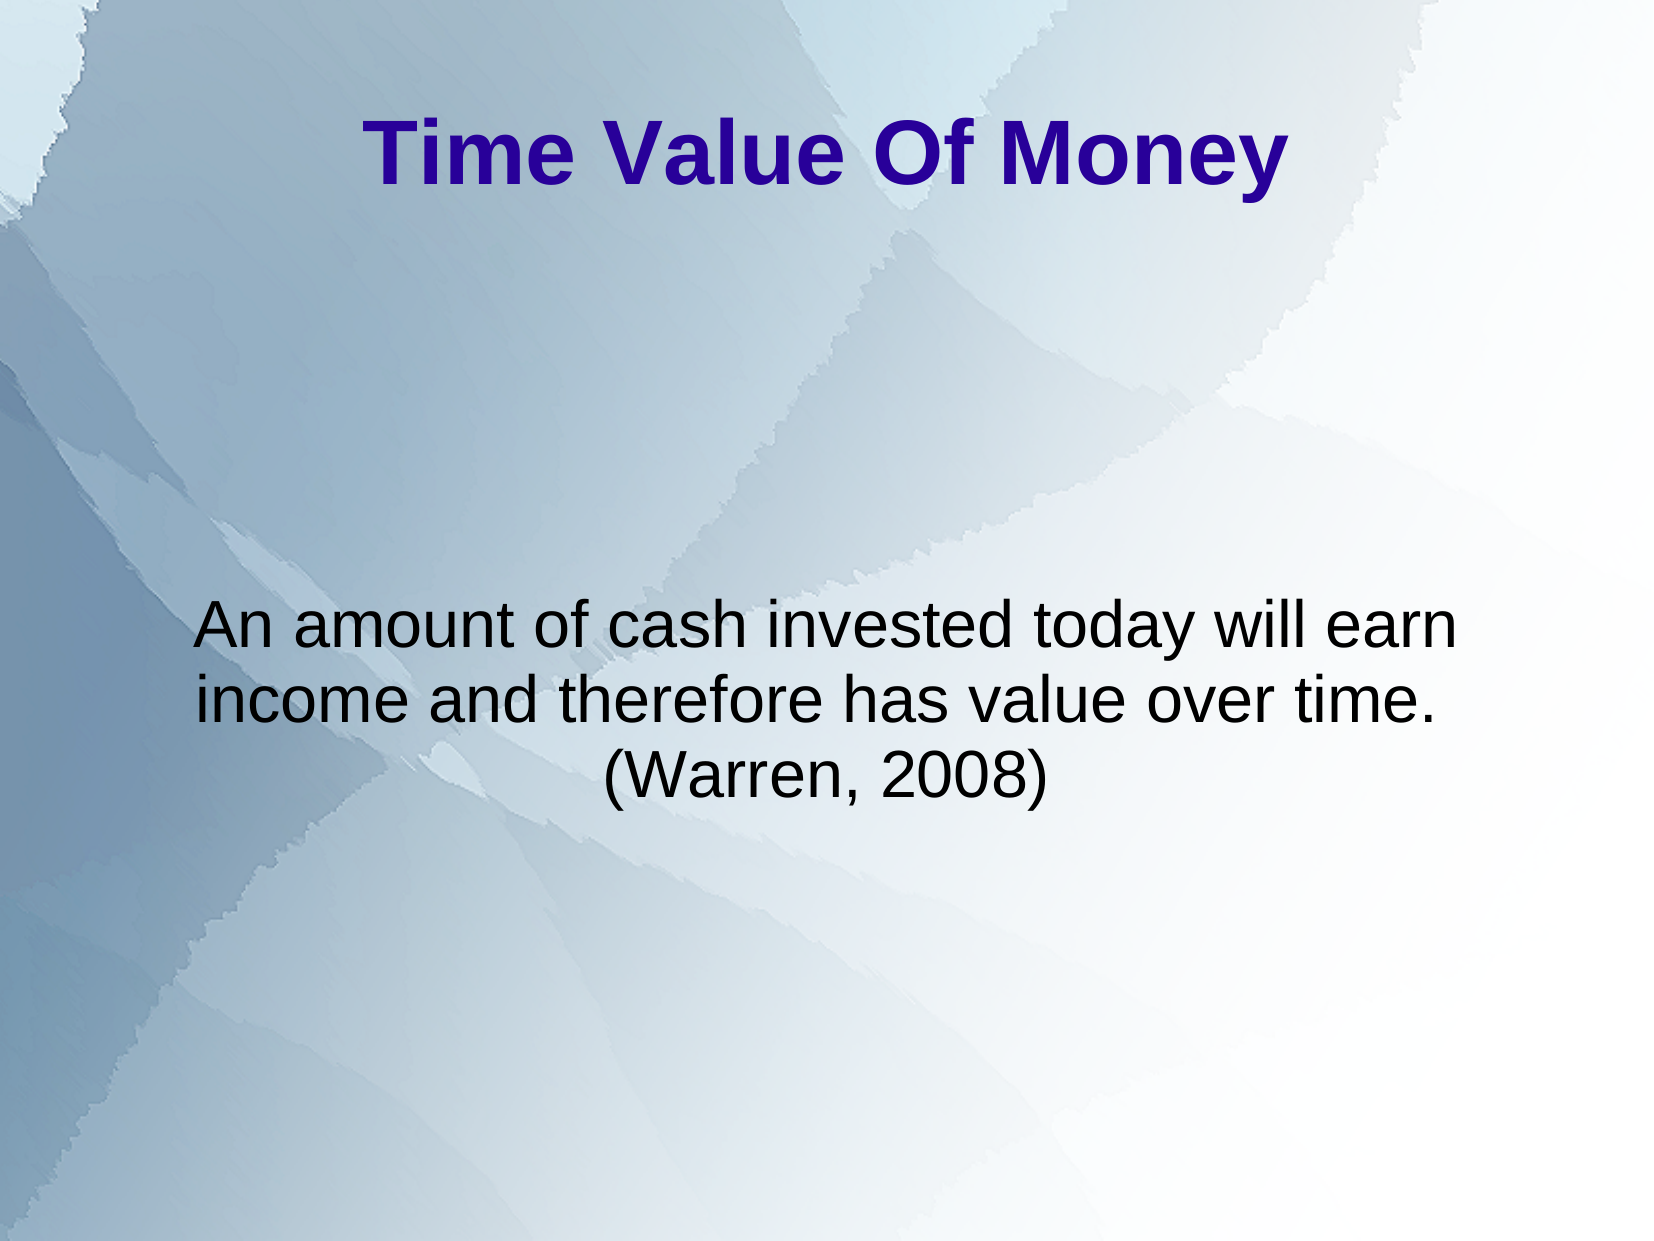

# Time Value Of Money
An amount of cash invested today will earn income and therefore has value over time. (Warren, 2008)